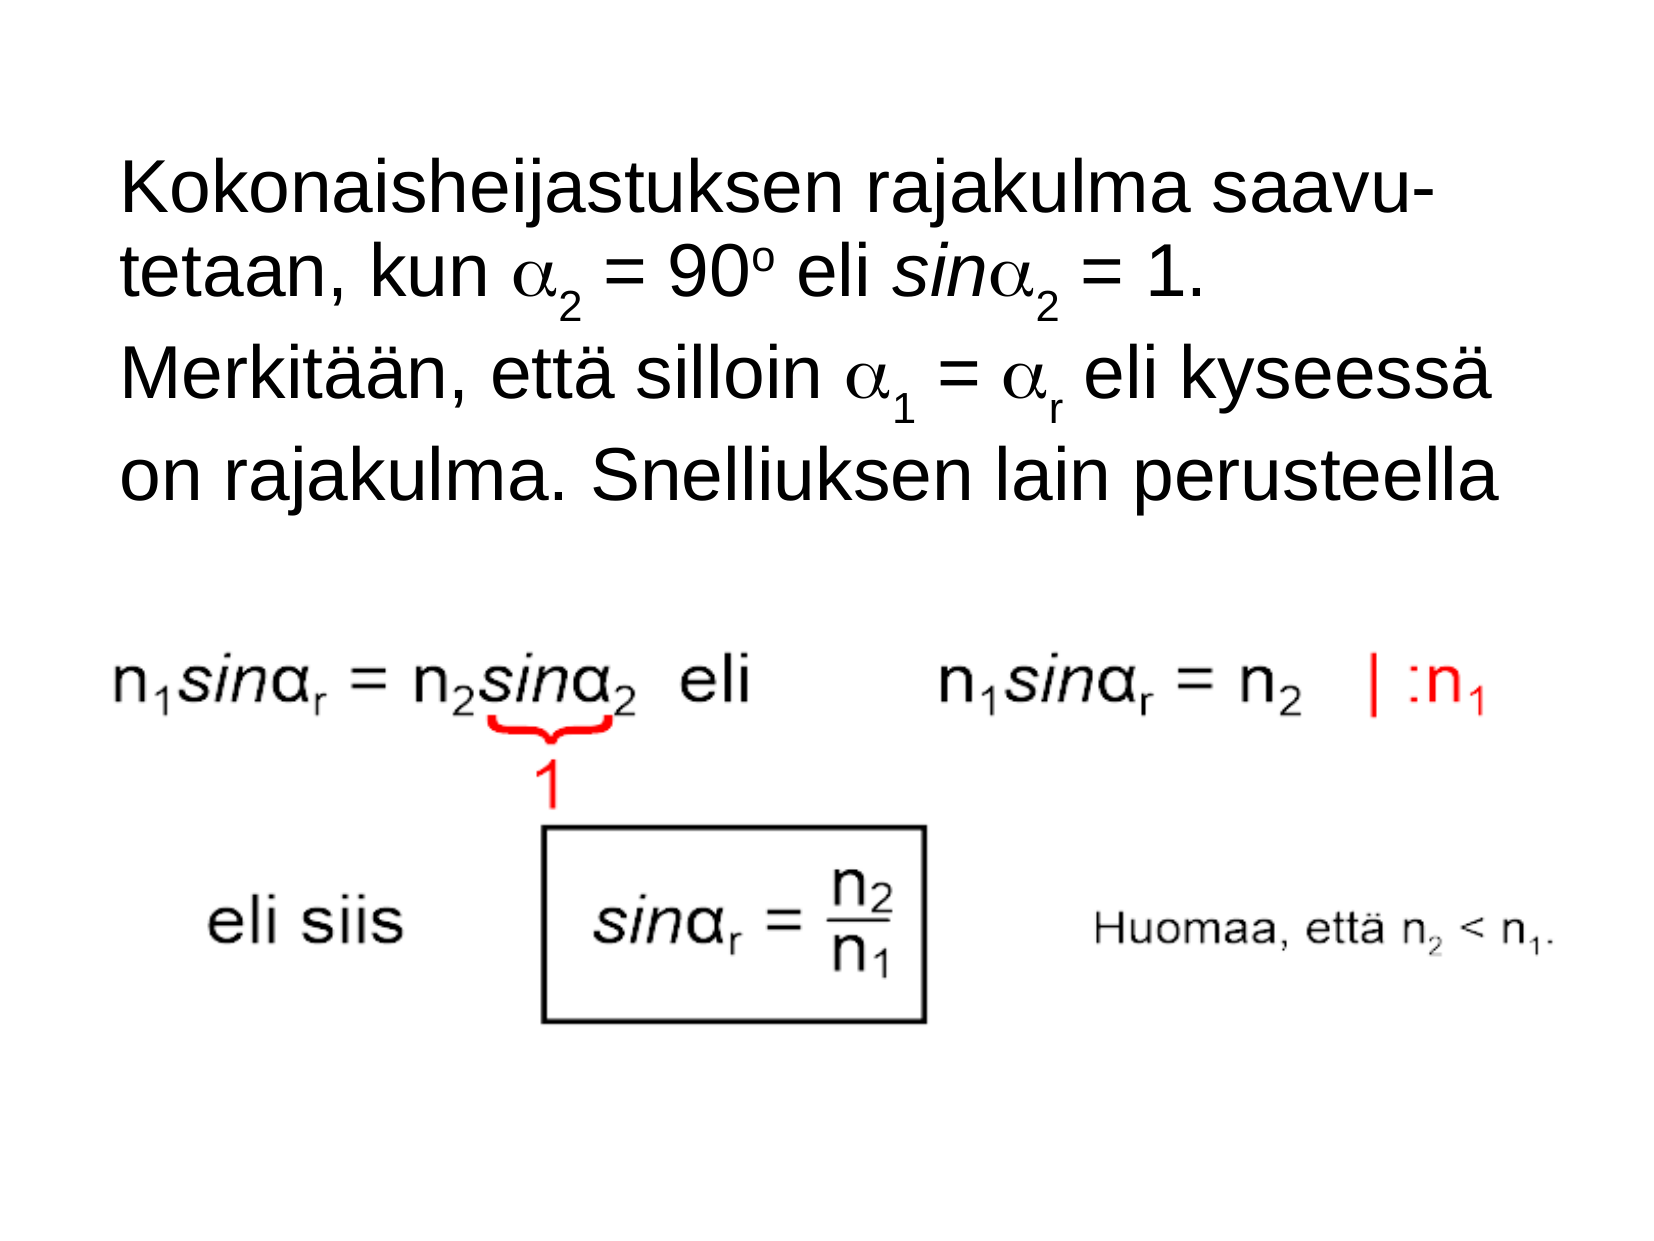

Kokonaisheijastuksen rajakulma saavu-tetaan, kun a2 = 90o eli sina2 = 1.
Merkitään, että silloin a1 = ar eli kyseessä on rajakulma. Snelliuksen lain perusteella